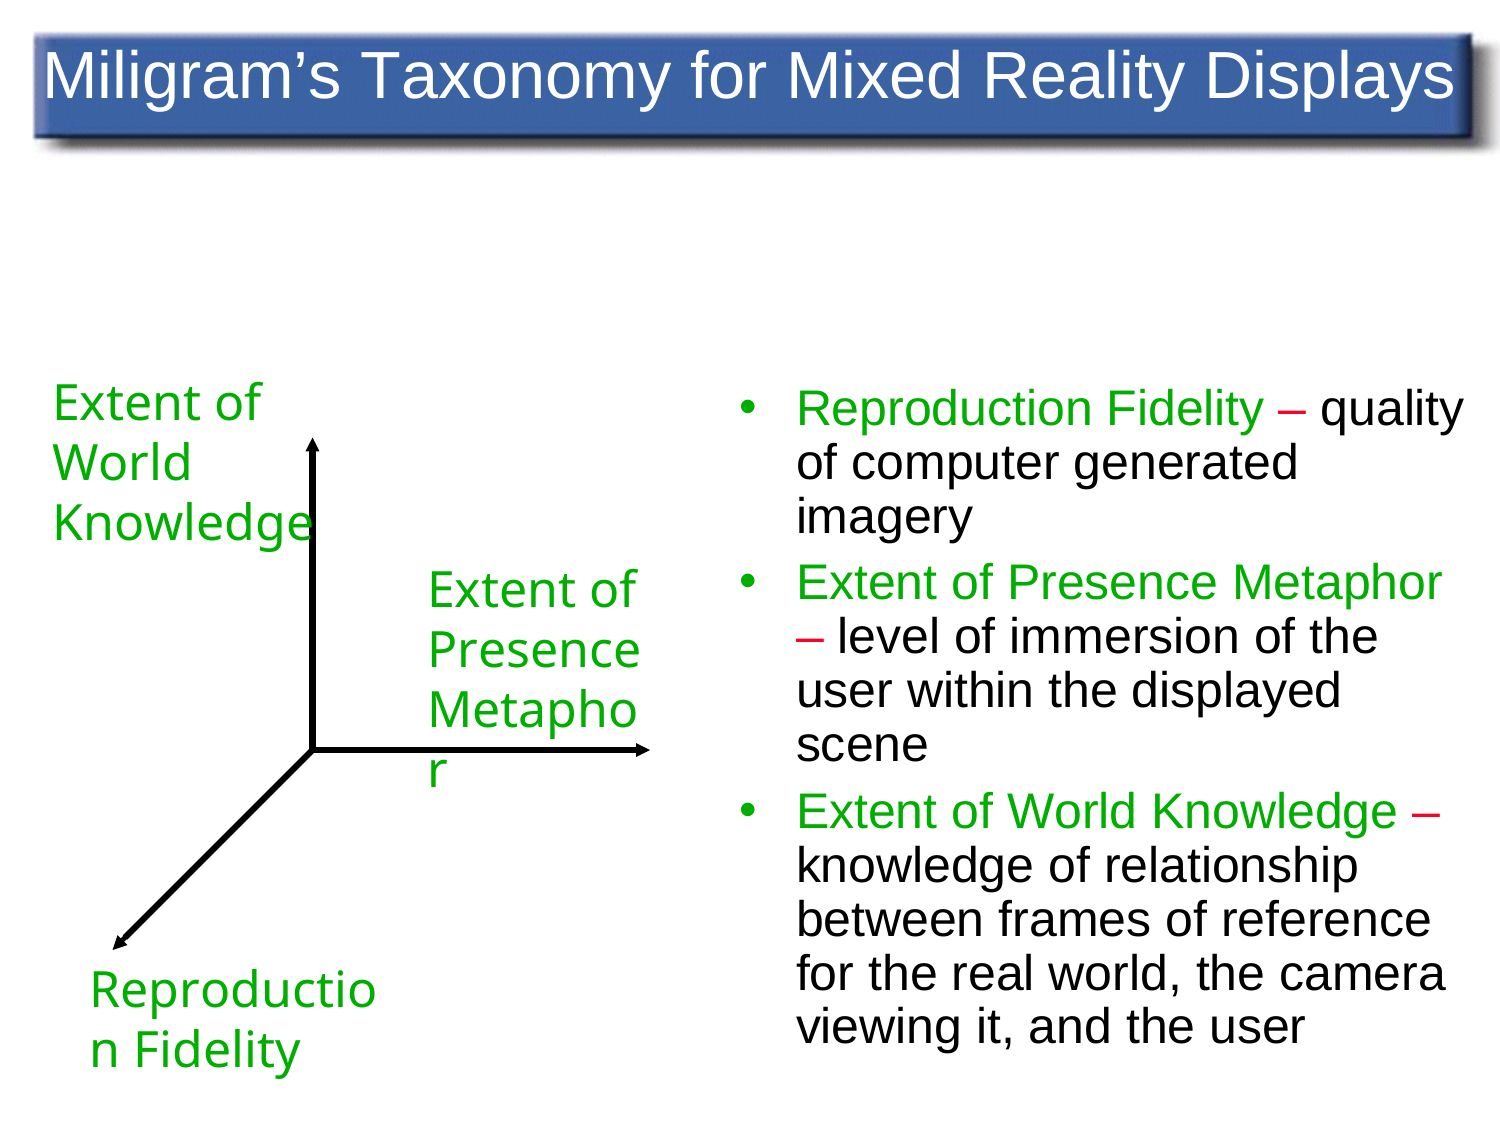

# Miligram’s Taxonomy for Mixed Reality Displays
Extent of World Knowledge
Reproduction Fidelity – quality of computer generated imagery
Extent of Presence Metaphor – level of immersion of the user within the displayed scene
Extent of World Knowledge – knowledge of relationship between frames of reference for the real world, the camera viewing it, and the user
Extent of Presence Metaphor
Reproduction Fidelity